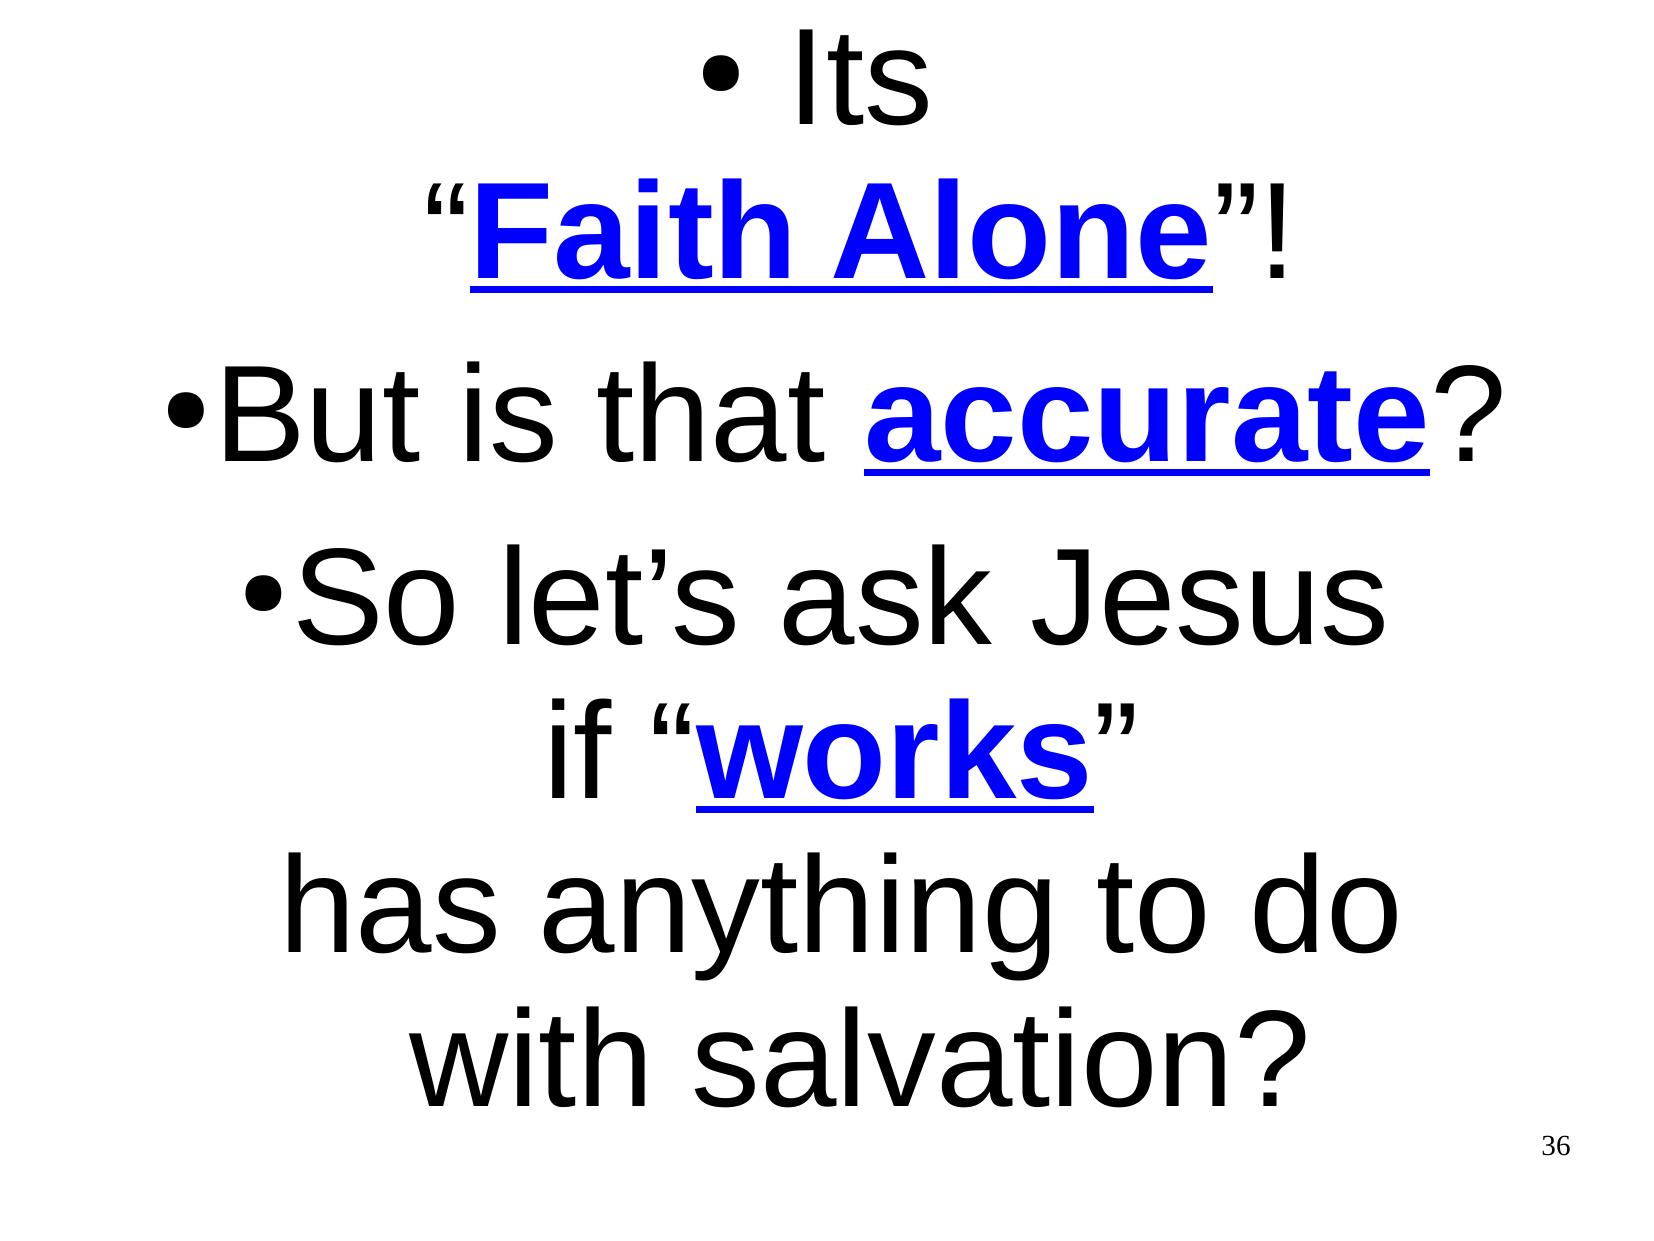

# Its “Faith Alone”!
But is that accurate?
So let’s ask Jesus
if “works”
has anything to do
with salvation?
36